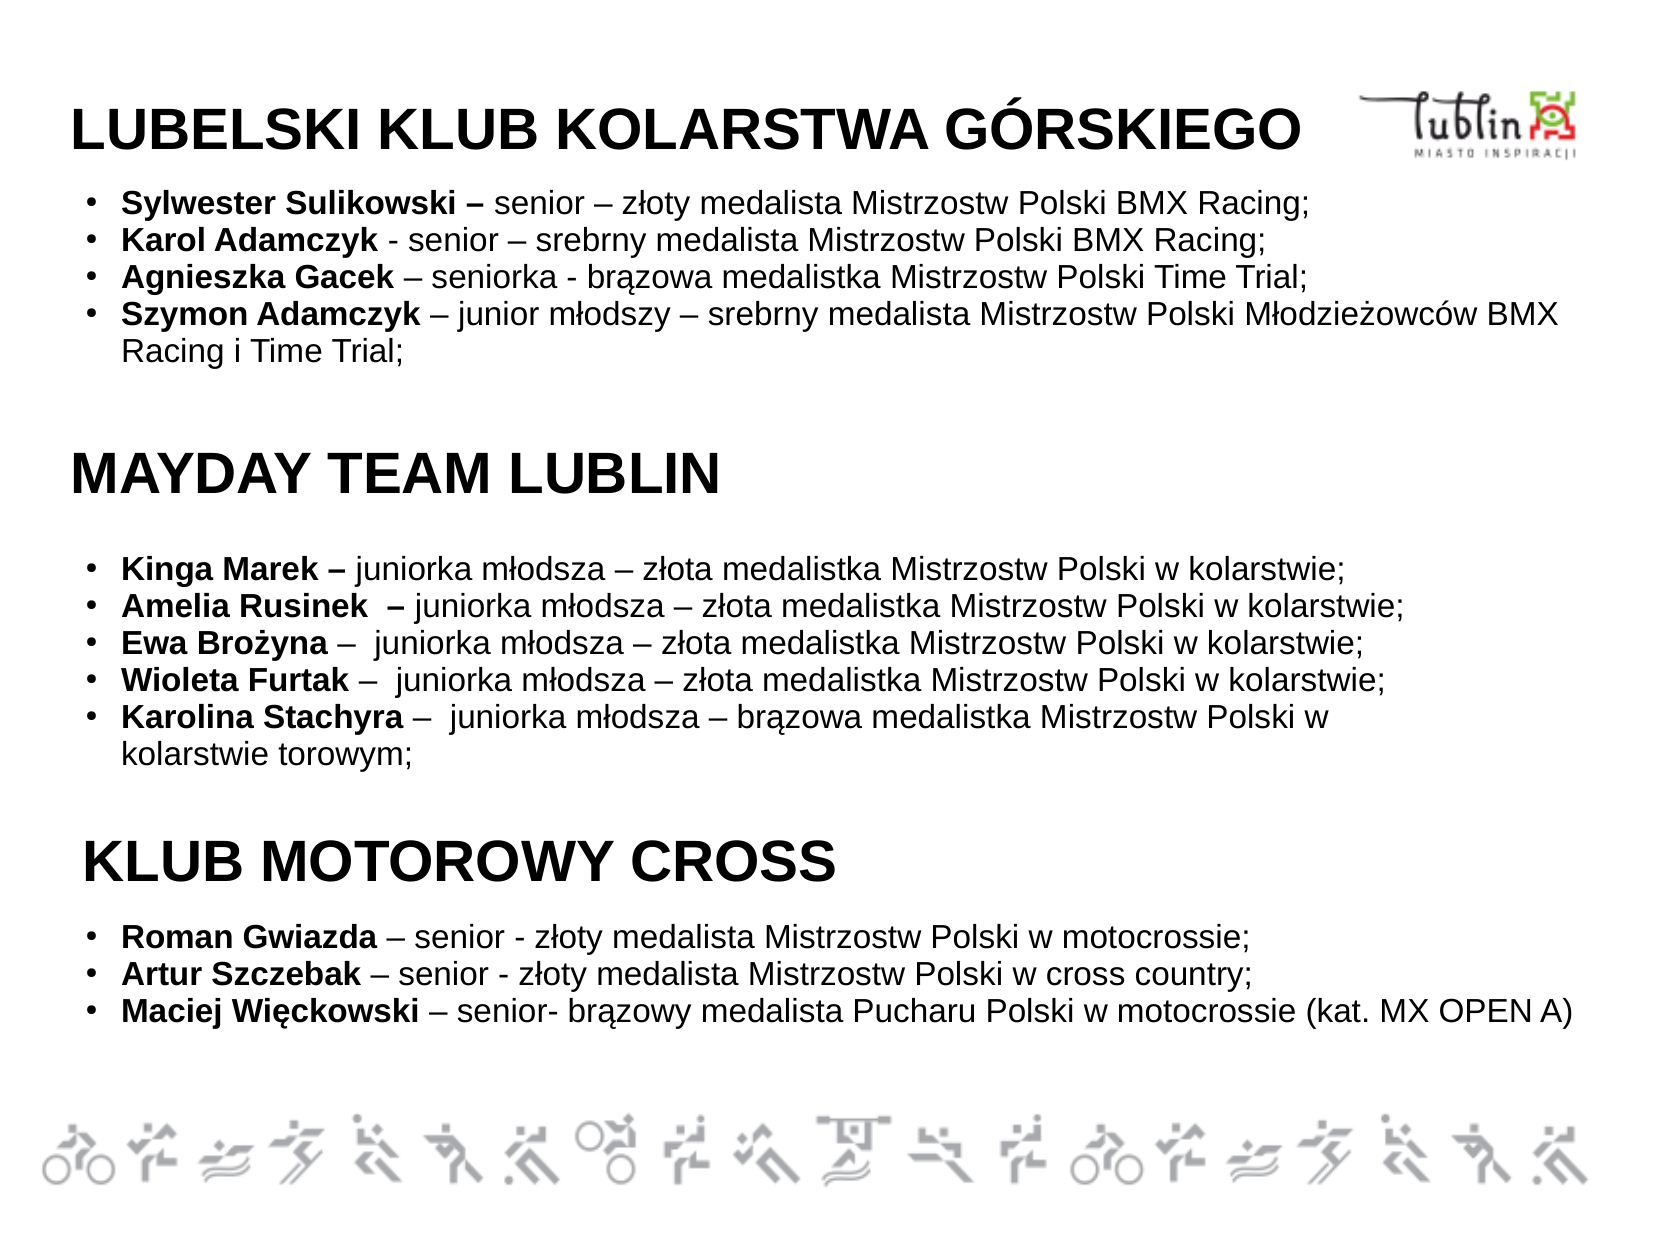

#
LUBELSKI KLUB KOLARSTWA GÓRSKIEGO
Sylwester Sulikowski – senior – złoty medalista Mistrzostw Polski BMX Racing;
Karol Adamczyk - senior – srebrny medalista Mistrzostw Polski BMX Racing;
Agnieszka Gacek – seniorka - brązowa medalistka Mistrzostw Polski Time Trial;
Szymon Adamczyk – junior młodszy – srebrny medalista Mistrzostw Polski Młodzieżowców BMX Racing i Time Trial;
MAYDAY TEAM LUBLIN
Kinga Marek – juniorka młodsza – złota medalistka Mistrzostw Polski w kolarstwie;
Amelia Rusinek – juniorka młodsza – złota medalistka Mistrzostw Polski w kolarstwie;
Ewa Brożyna – juniorka młodsza – złota medalistka Mistrzostw Polski w kolarstwie;
Wioleta Furtak – juniorka młodsza – złota medalistka Mistrzostw Polski w kolarstwie;
Karolina Stachyra – juniorka młodsza – brązowa medalistka Mistrzostw Polski w kolarstwie torowym;
KLUB MOTOROWY CROSS
Roman Gwiazda – senior - złoty medalista Mistrzostw Polski w motocrossie;
Artur Szczebak – senior - złoty medalista Mistrzostw Polski w cross country;
Maciej Więckowski – senior- brązowy medalista Pucharu Polski w motocrossie (kat. MX OPEN A)